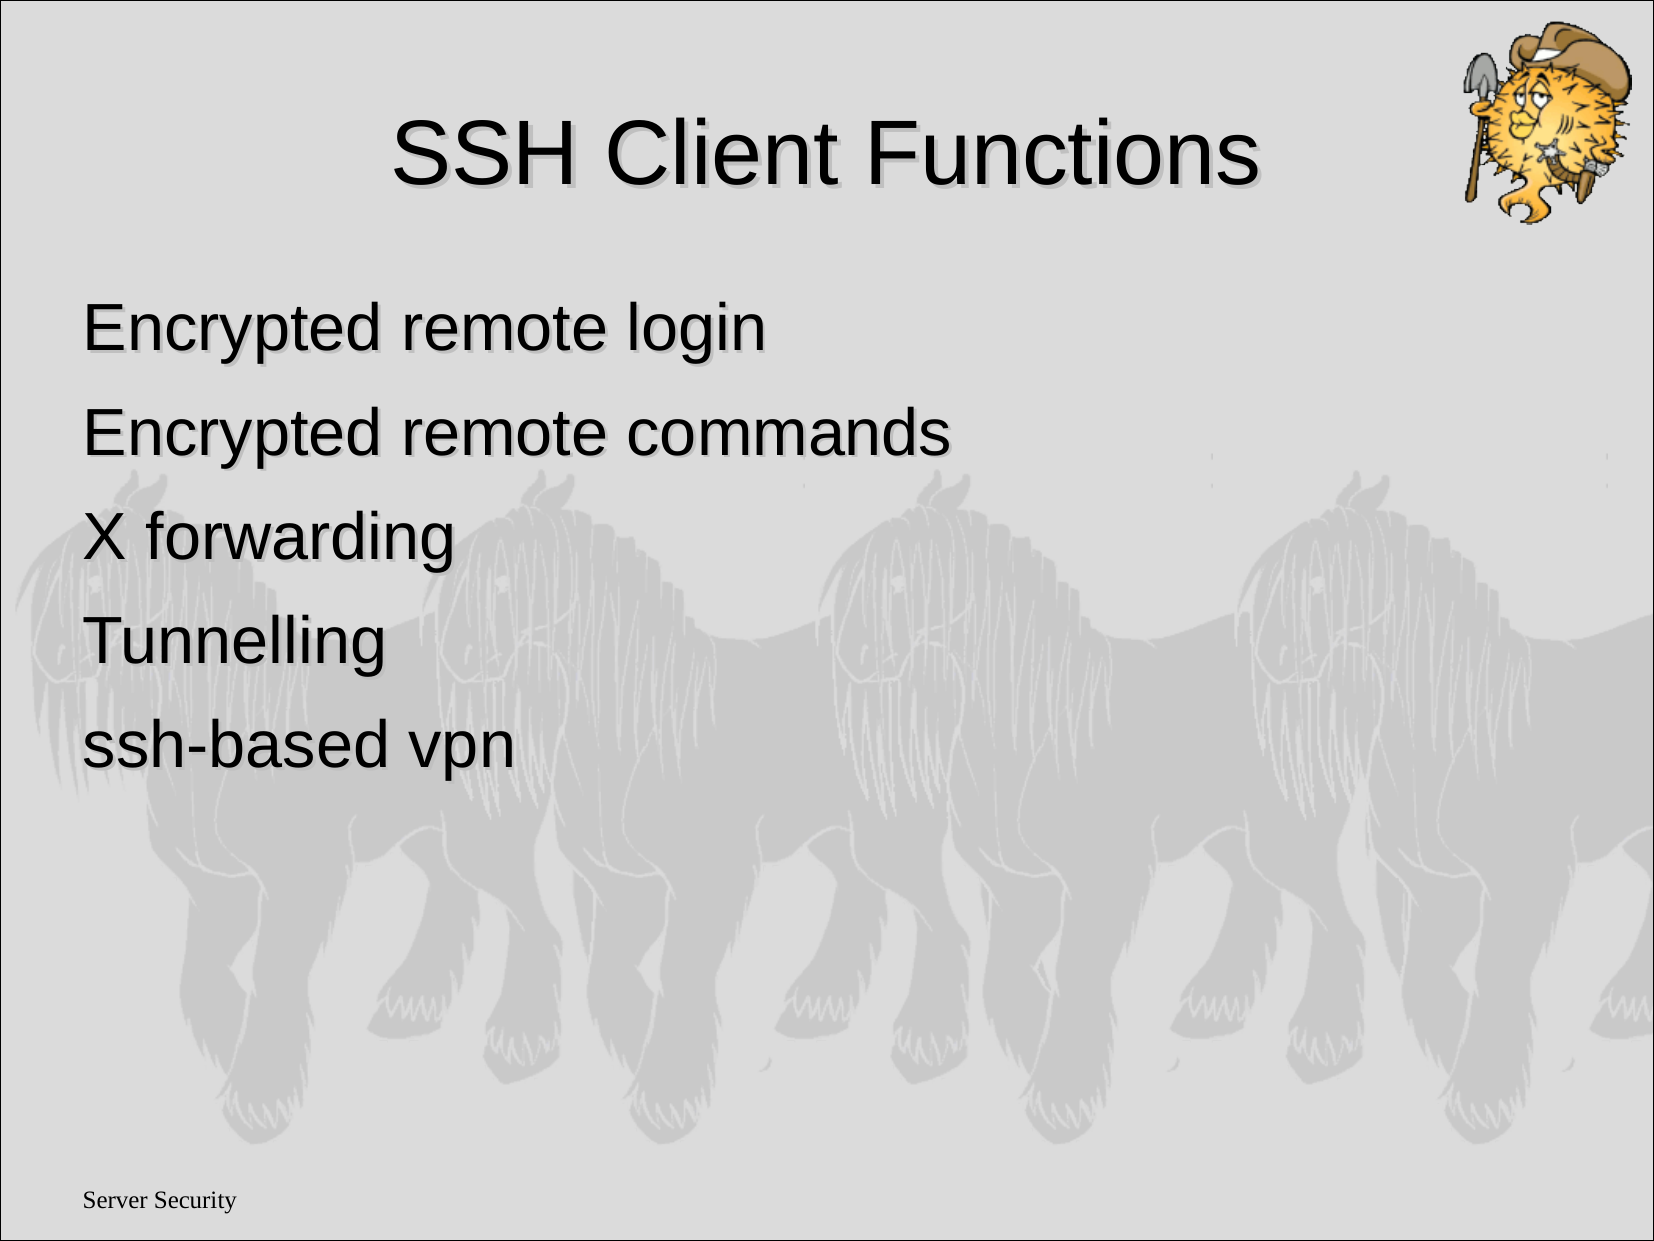

# SSH Client Functions
Encrypted remote login
Encrypted remote commands
X forwarding
Tunnelling
ssh-based vpn